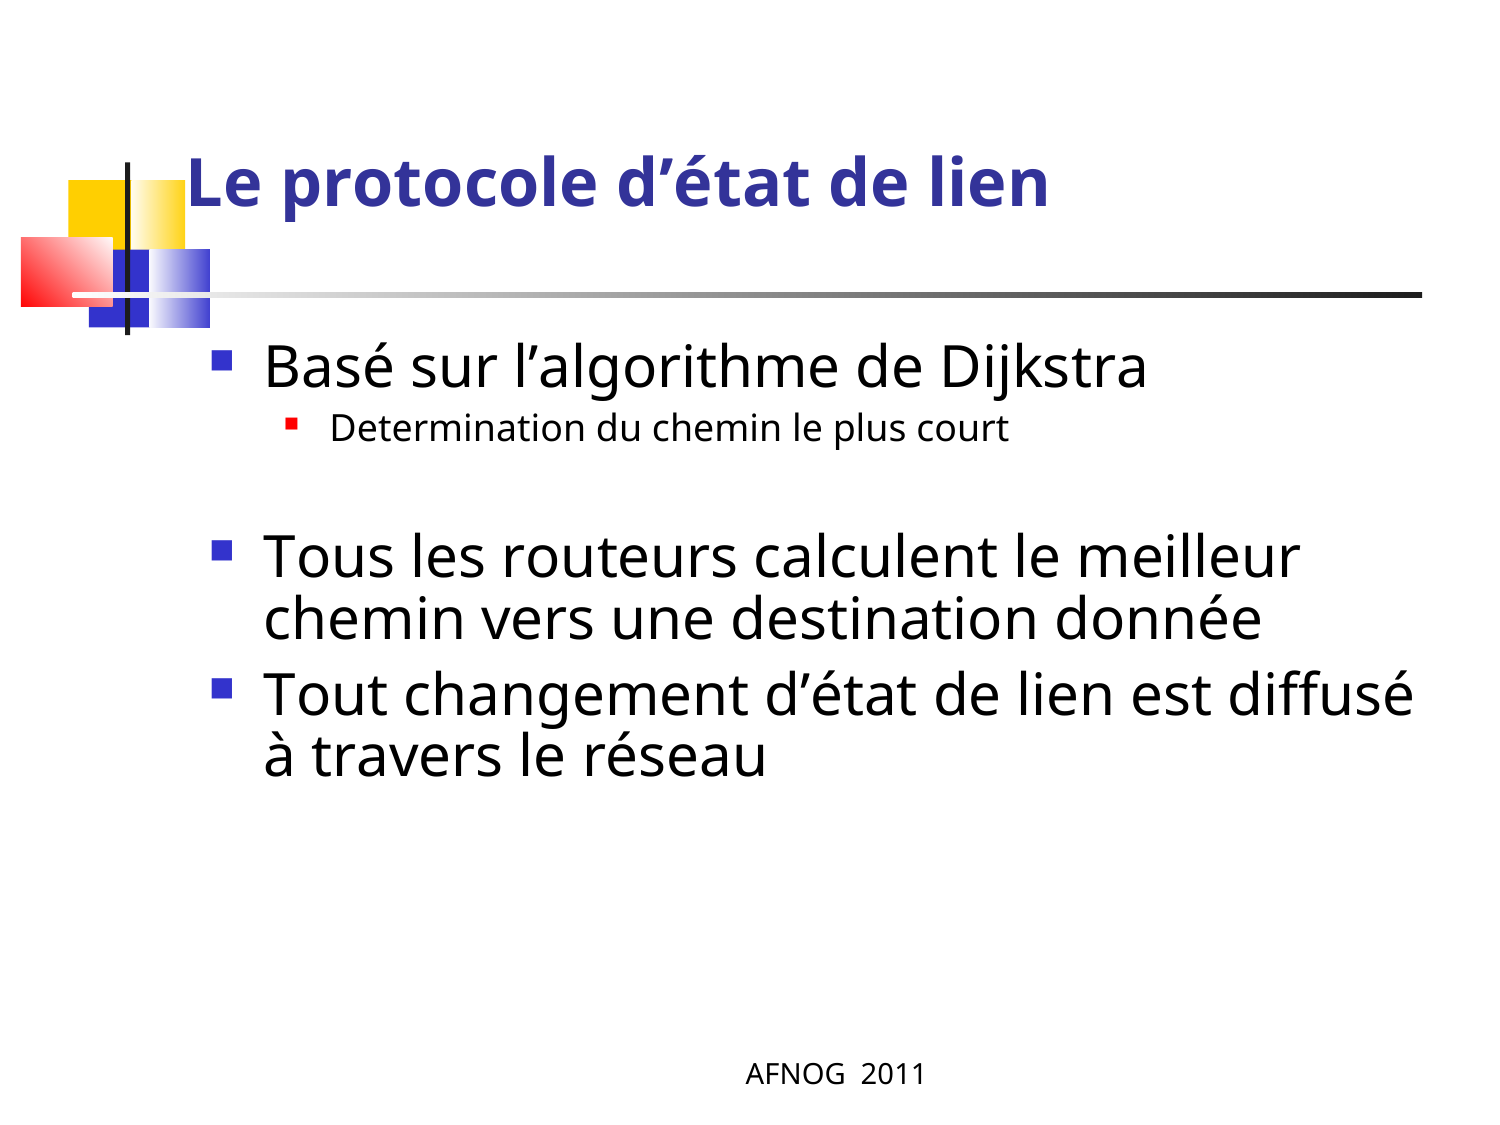

# Le protocole d’état de lien
Basé sur l’algorithme de Dijkstra
Determination du chemin le plus court
Tous les routeurs calculent le meilleur chemin vers une destination donnée
Tout changement d’état de lien est diffusé à travers le réseau
AFNOG 2011